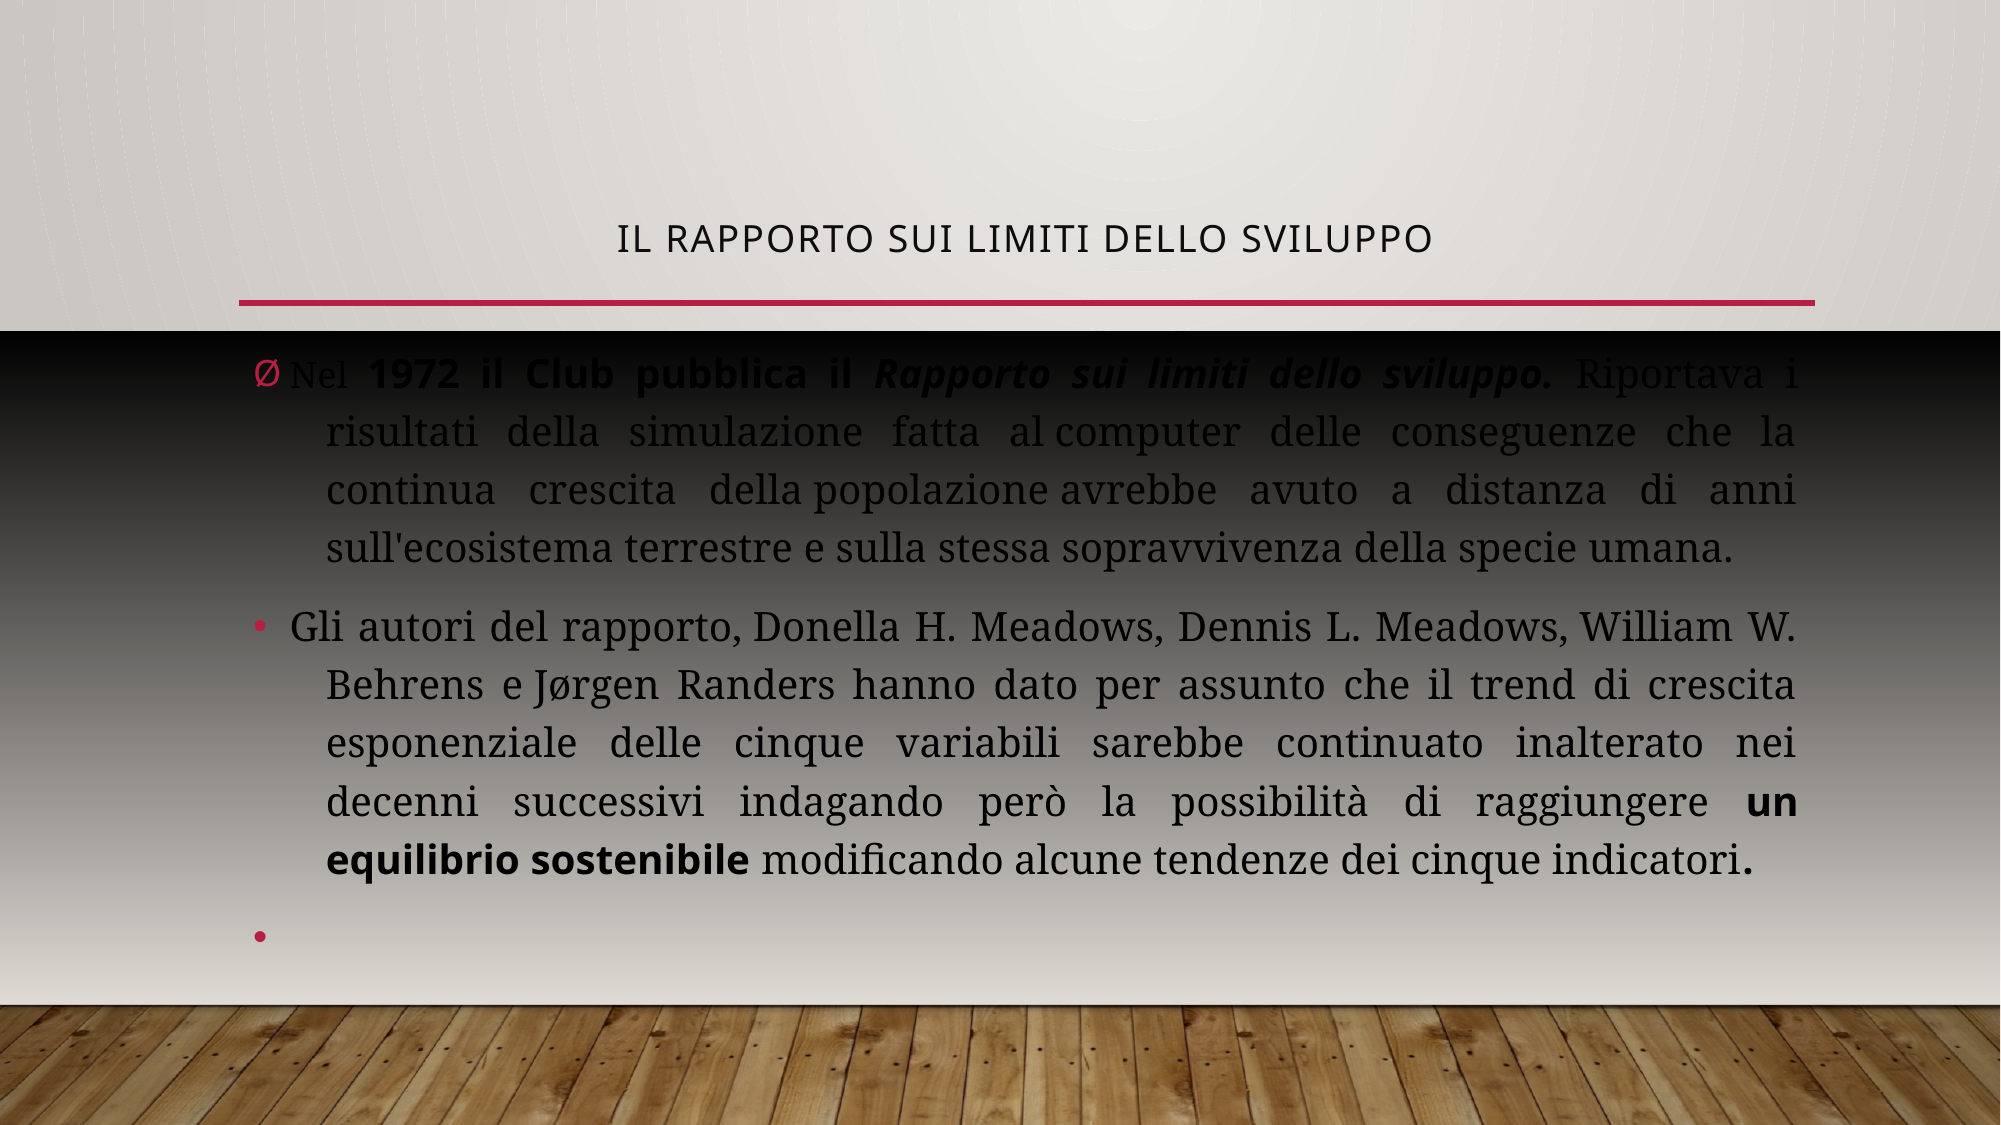

# Il rapporto sui limiti dello sviluppo
Nel 1972 il Club pubblica il Rapporto sui limiti dello sviluppo. Riportava i risultati della simulazione fatta al computer delle conseguenze che la continua crescita della popolazione avrebbe avuto a distanza di anni sull'ecosistema terrestre e sulla stessa sopravvivenza della specie umana.
Gli autori del rapporto, Donella H. Meadows, Dennis L. Meadows, William W. Behrens e Jørgen Randers hanno dato per assunto che il trend di crescita esponenziale delle cinque variabili sarebbe continuato inalterato nei decenni successivi indagando però la possibilità di raggiungere un equilibrio sostenibile modificando alcune tendenze dei cinque indicatori.